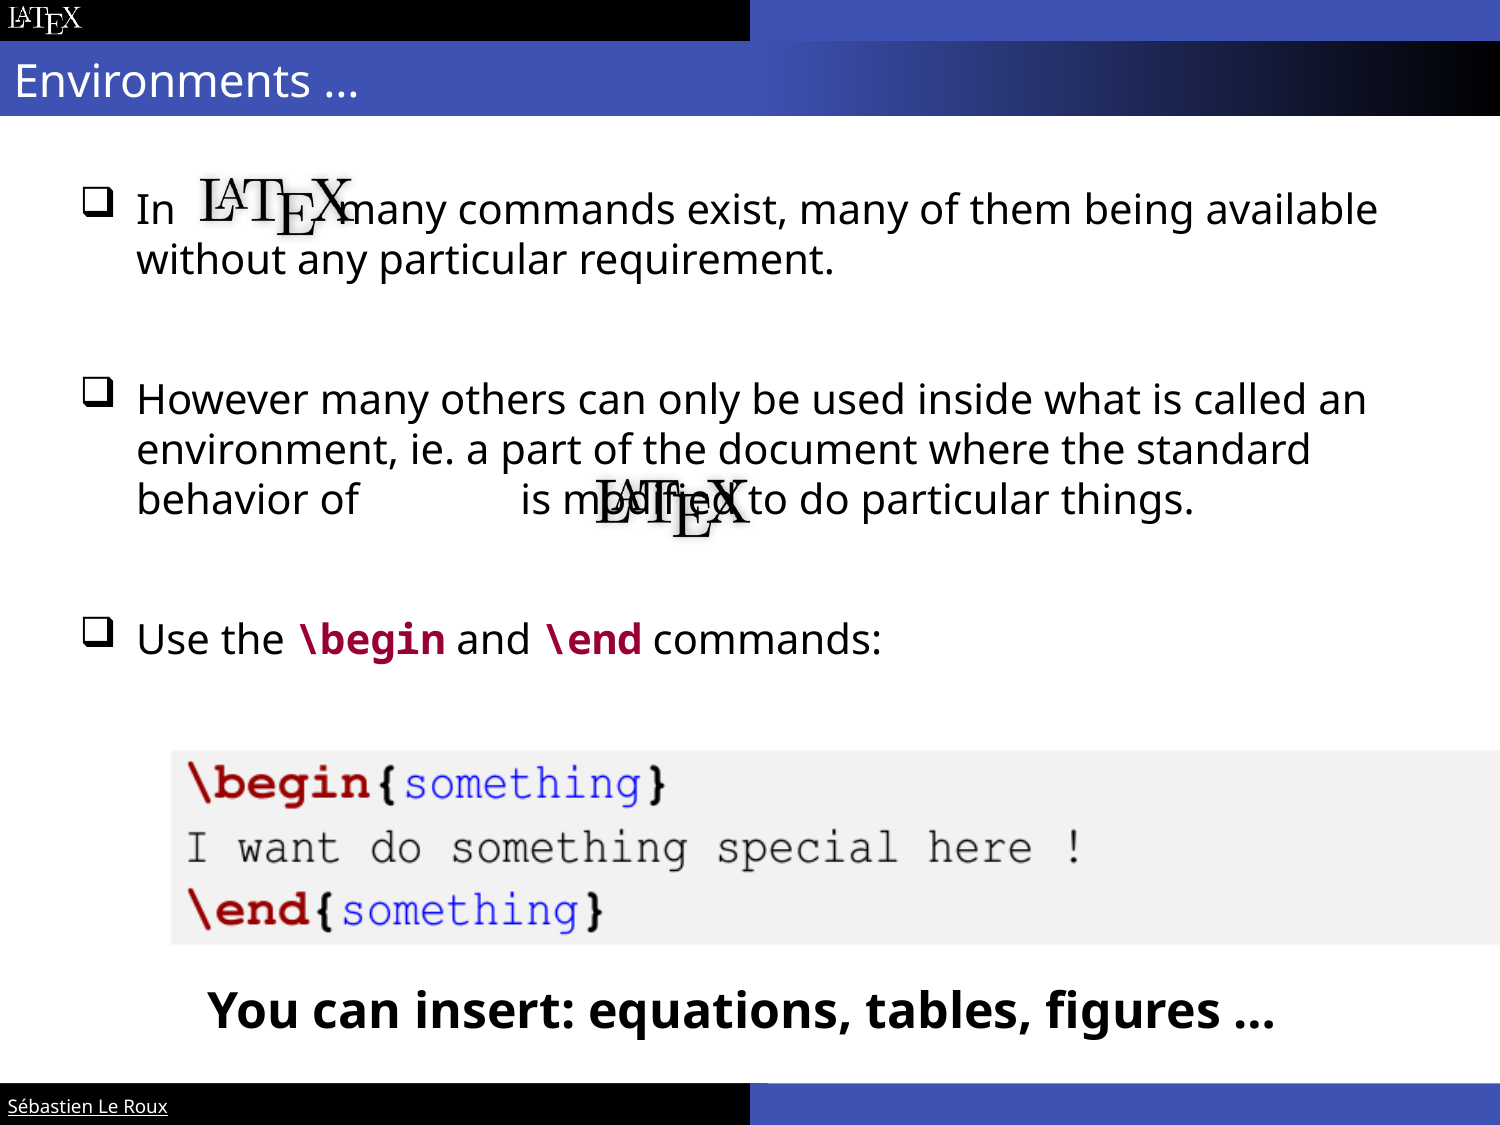

# Environments …
In many commands exist, many of them being available without any particular requirement.
However many others can only be used inside what is called an environment, ie. a part of the document where the standard behavior of is modified to do particular things.
Use the \begin and \end commands:
You can insert: equations, tables, figures …